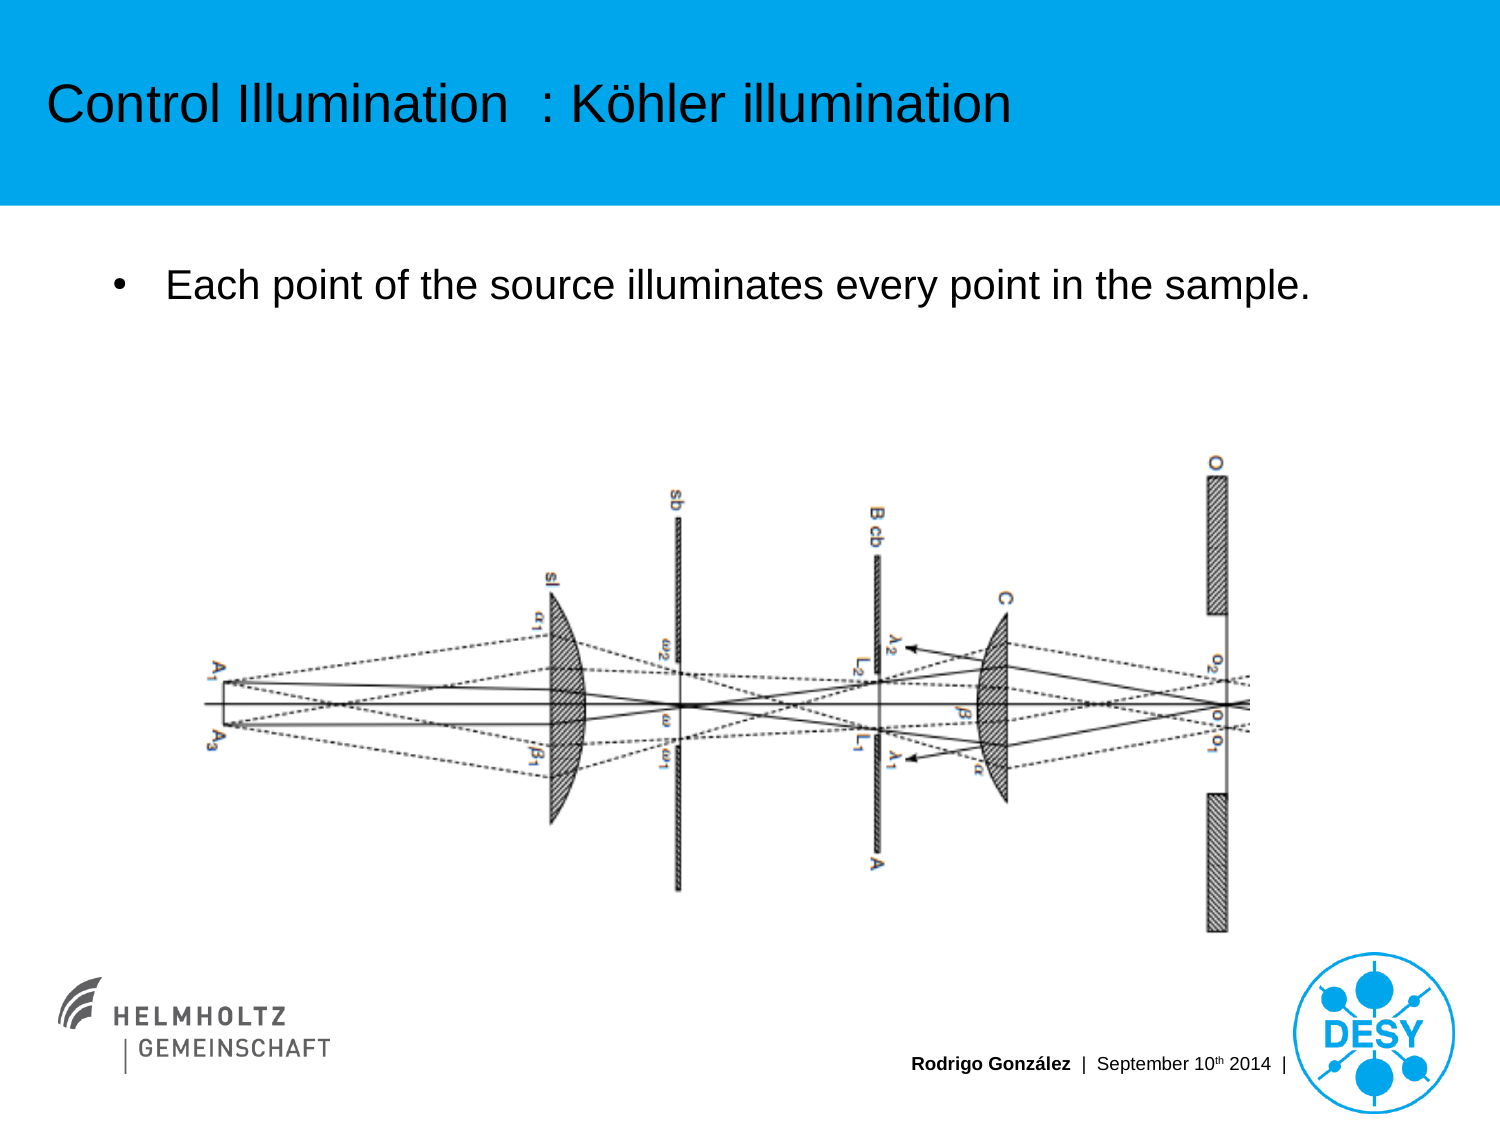

# Control Illumination : Köhler illumination
Each point of the source illuminates every point in the sample.